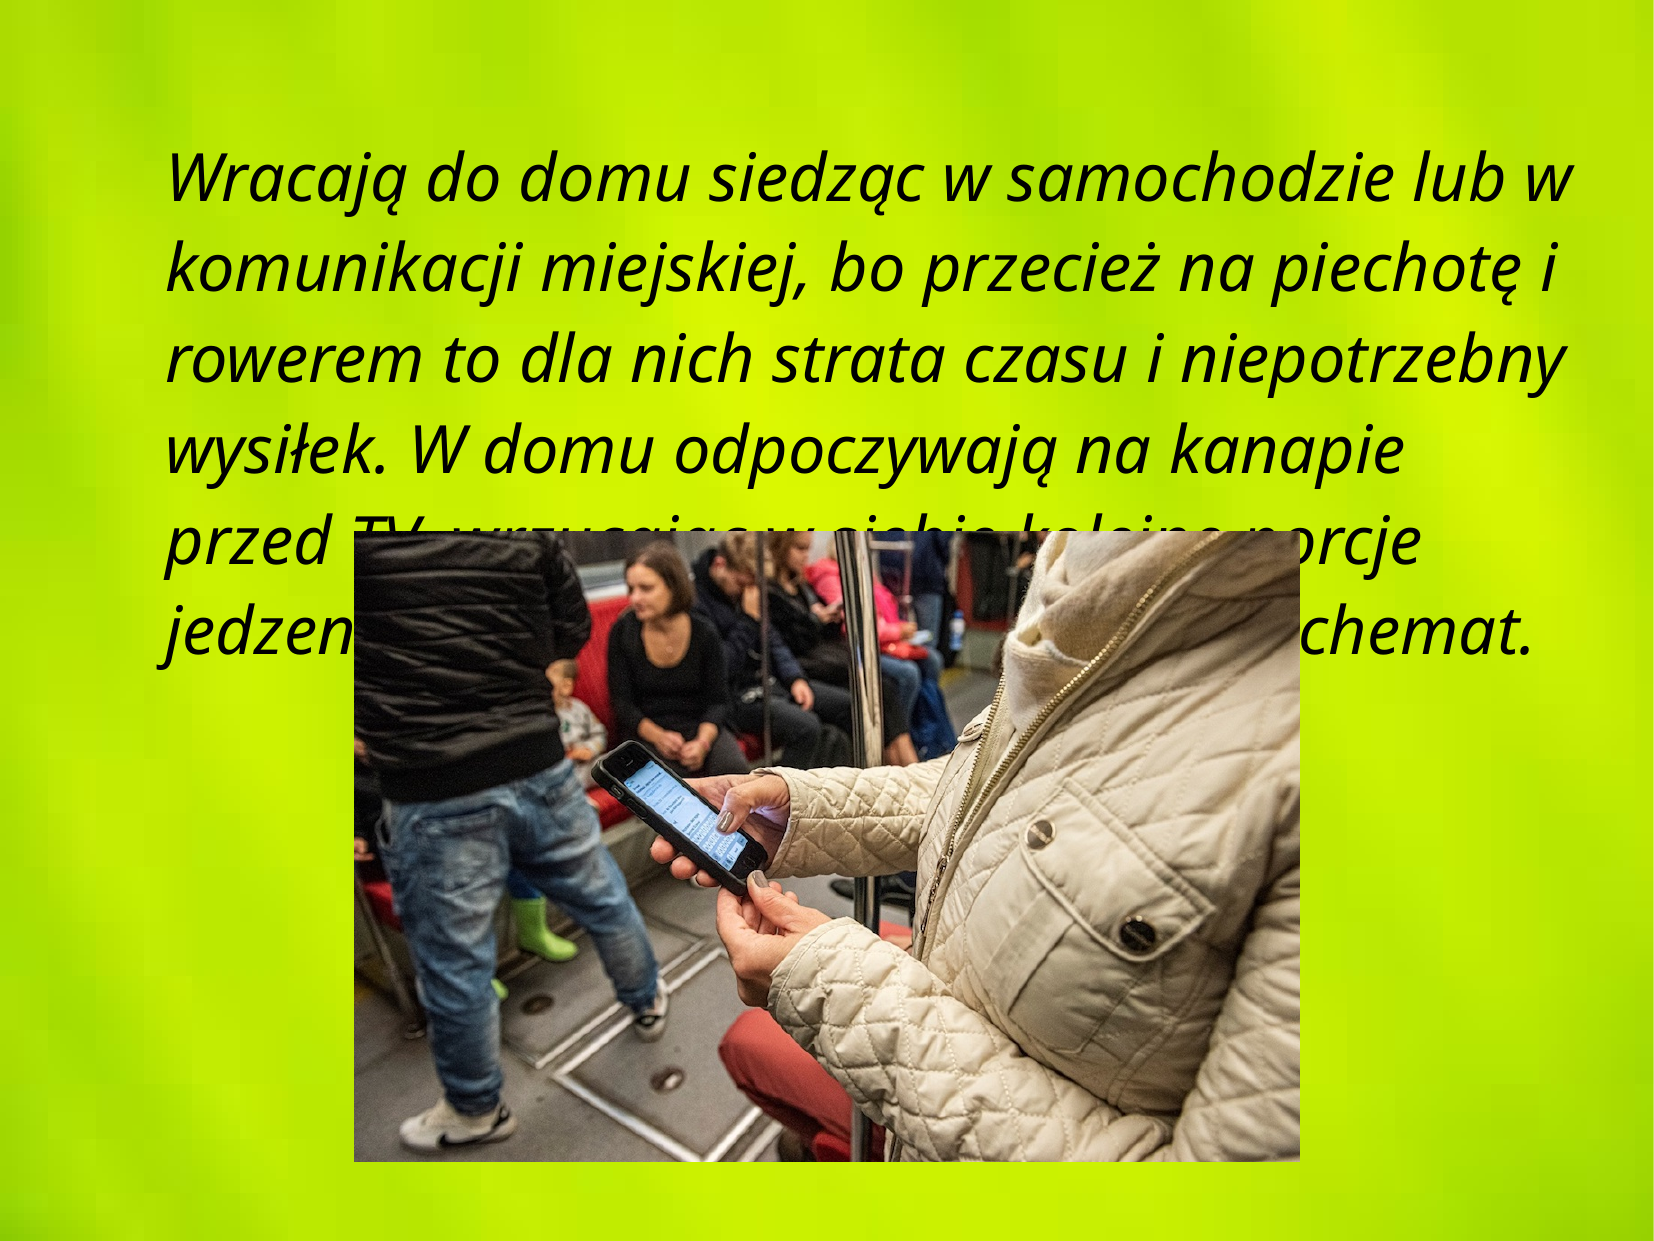

# Wracają do domu siedząc w samochodzie lub w komunikacji miejskiej, bo przecież na piechotę i rowerem to dla nich strata czasu i niepotrzebny wysiłek. W domu odpoczywają na kanapie przed TV, wrzucając w siebie kolejne porcje jedzenia i tak dzień po dniu podobny schemat.